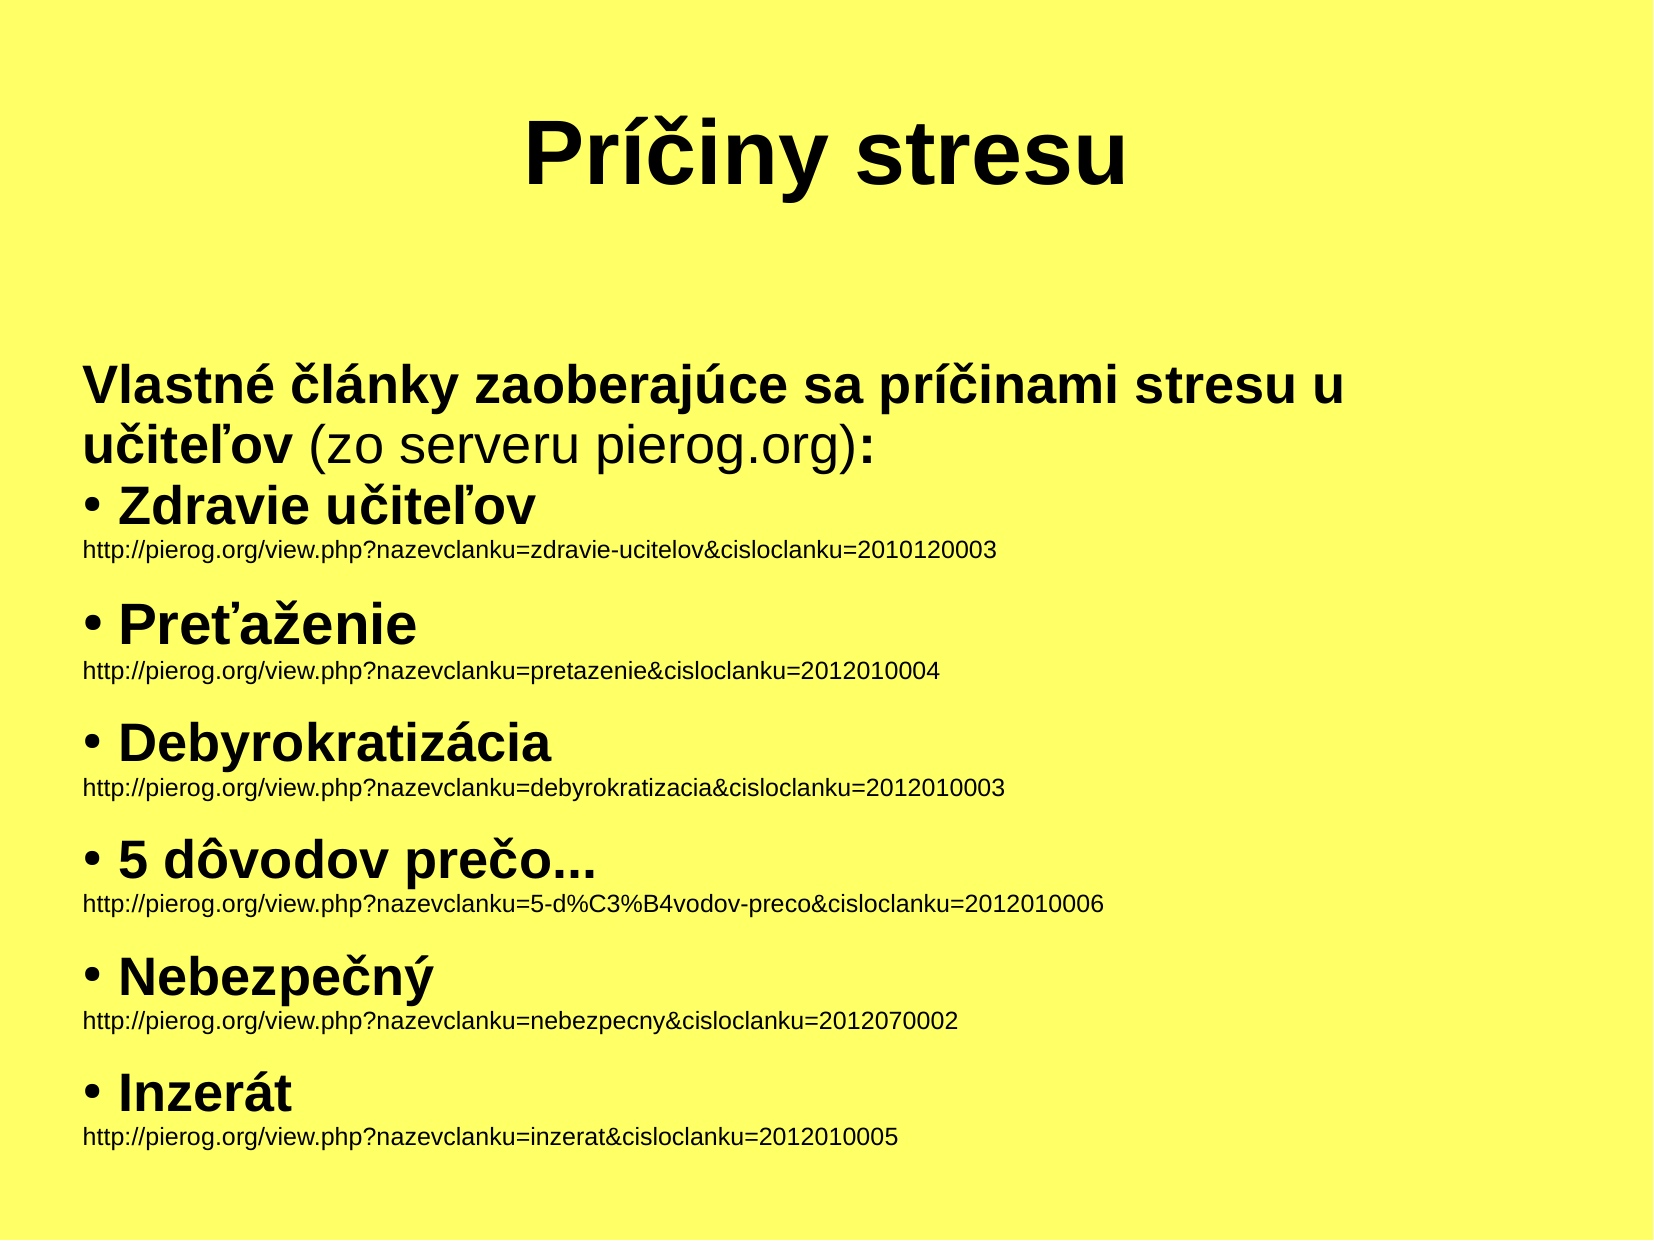

# Príčiny stresu
Vlastné články zaoberajúce sa príčinami stresu u učiteľov (zo serveru pierog.org):
Zdravie učiteľov
http://pierog.org/view.php?nazevclanku=zdravie-ucitelov&cisloclanku=2010120003
Preťaženie
http://pierog.org/view.php?nazevclanku=pretazenie&cisloclanku=2012010004
Debyrokratizácia
http://pierog.org/view.php?nazevclanku=debyrokratizacia&cisloclanku=2012010003
5 dôvodov prečo...
http://pierog.org/view.php?nazevclanku=5-d%C3%B4vodov-preco&cisloclanku=2012010006
Nebezpečný
http://pierog.org/view.php?nazevclanku=nebezpecny&cisloclanku=2012070002
Inzerát
http://pierog.org/view.php?nazevclanku=inzerat&cisloclanku=2012010005